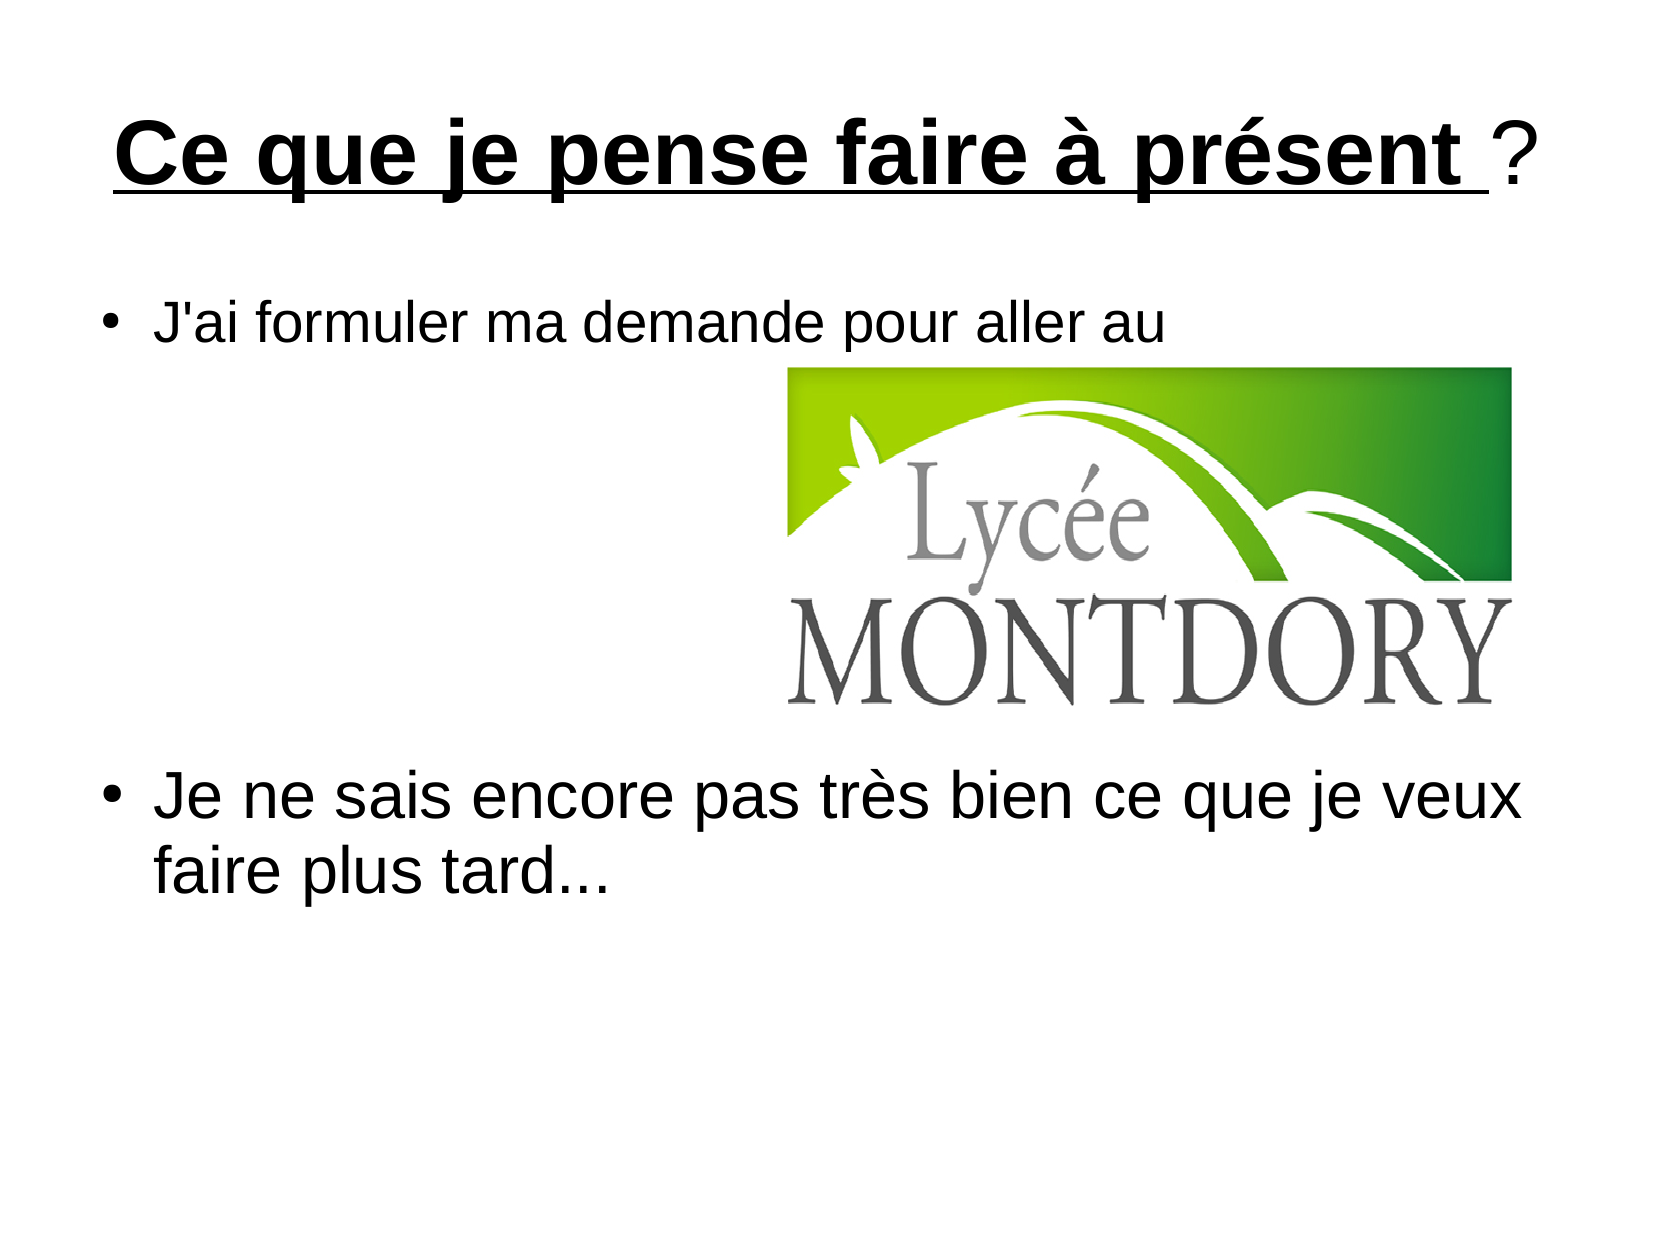

# Ce que je pense faire à présent ?
J'ai formuler ma demande pour aller au
Je ne sais encore pas très bien ce que je veux faire plus tard...